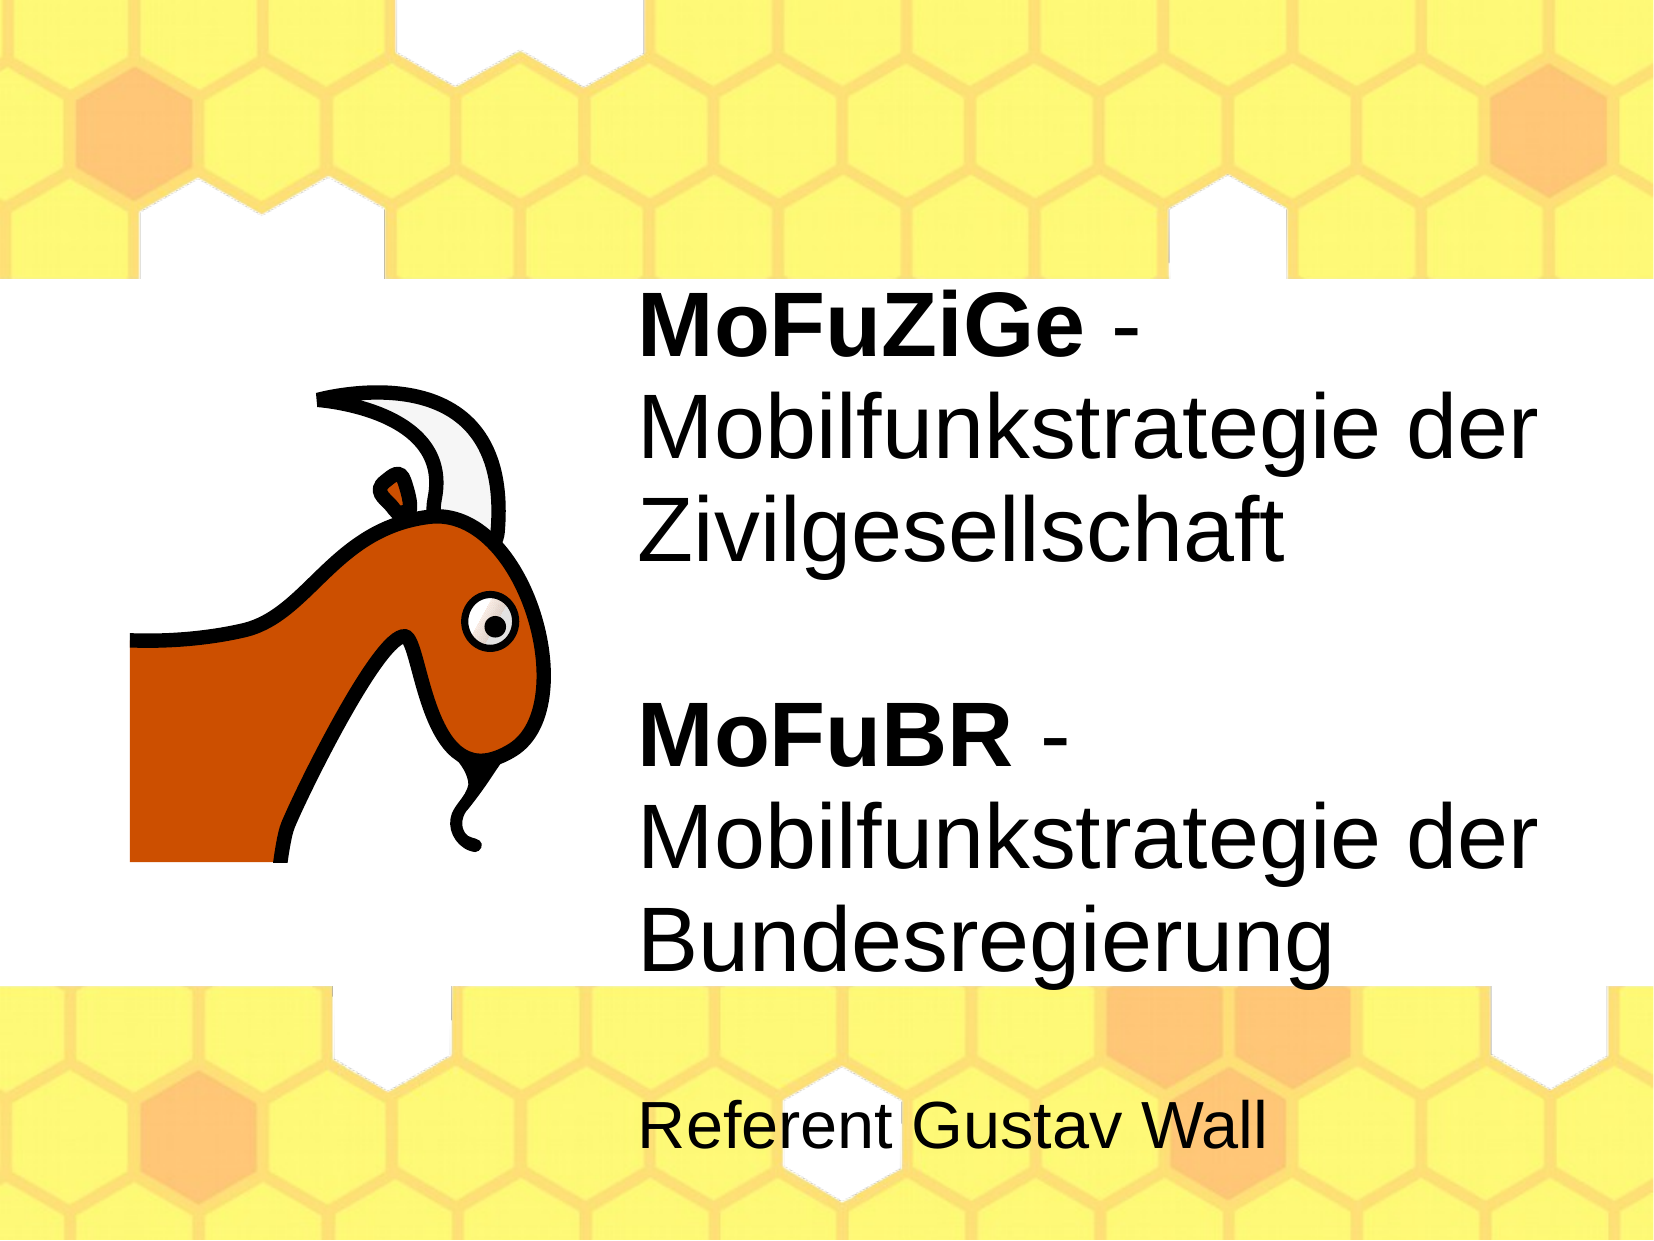

# MoFuZiGe - Mobilfunkstrategie der Zivilgesellschaft MoFuBR - Mobilfunkstrategie der Bundesregierung
Referent Gustav Wall